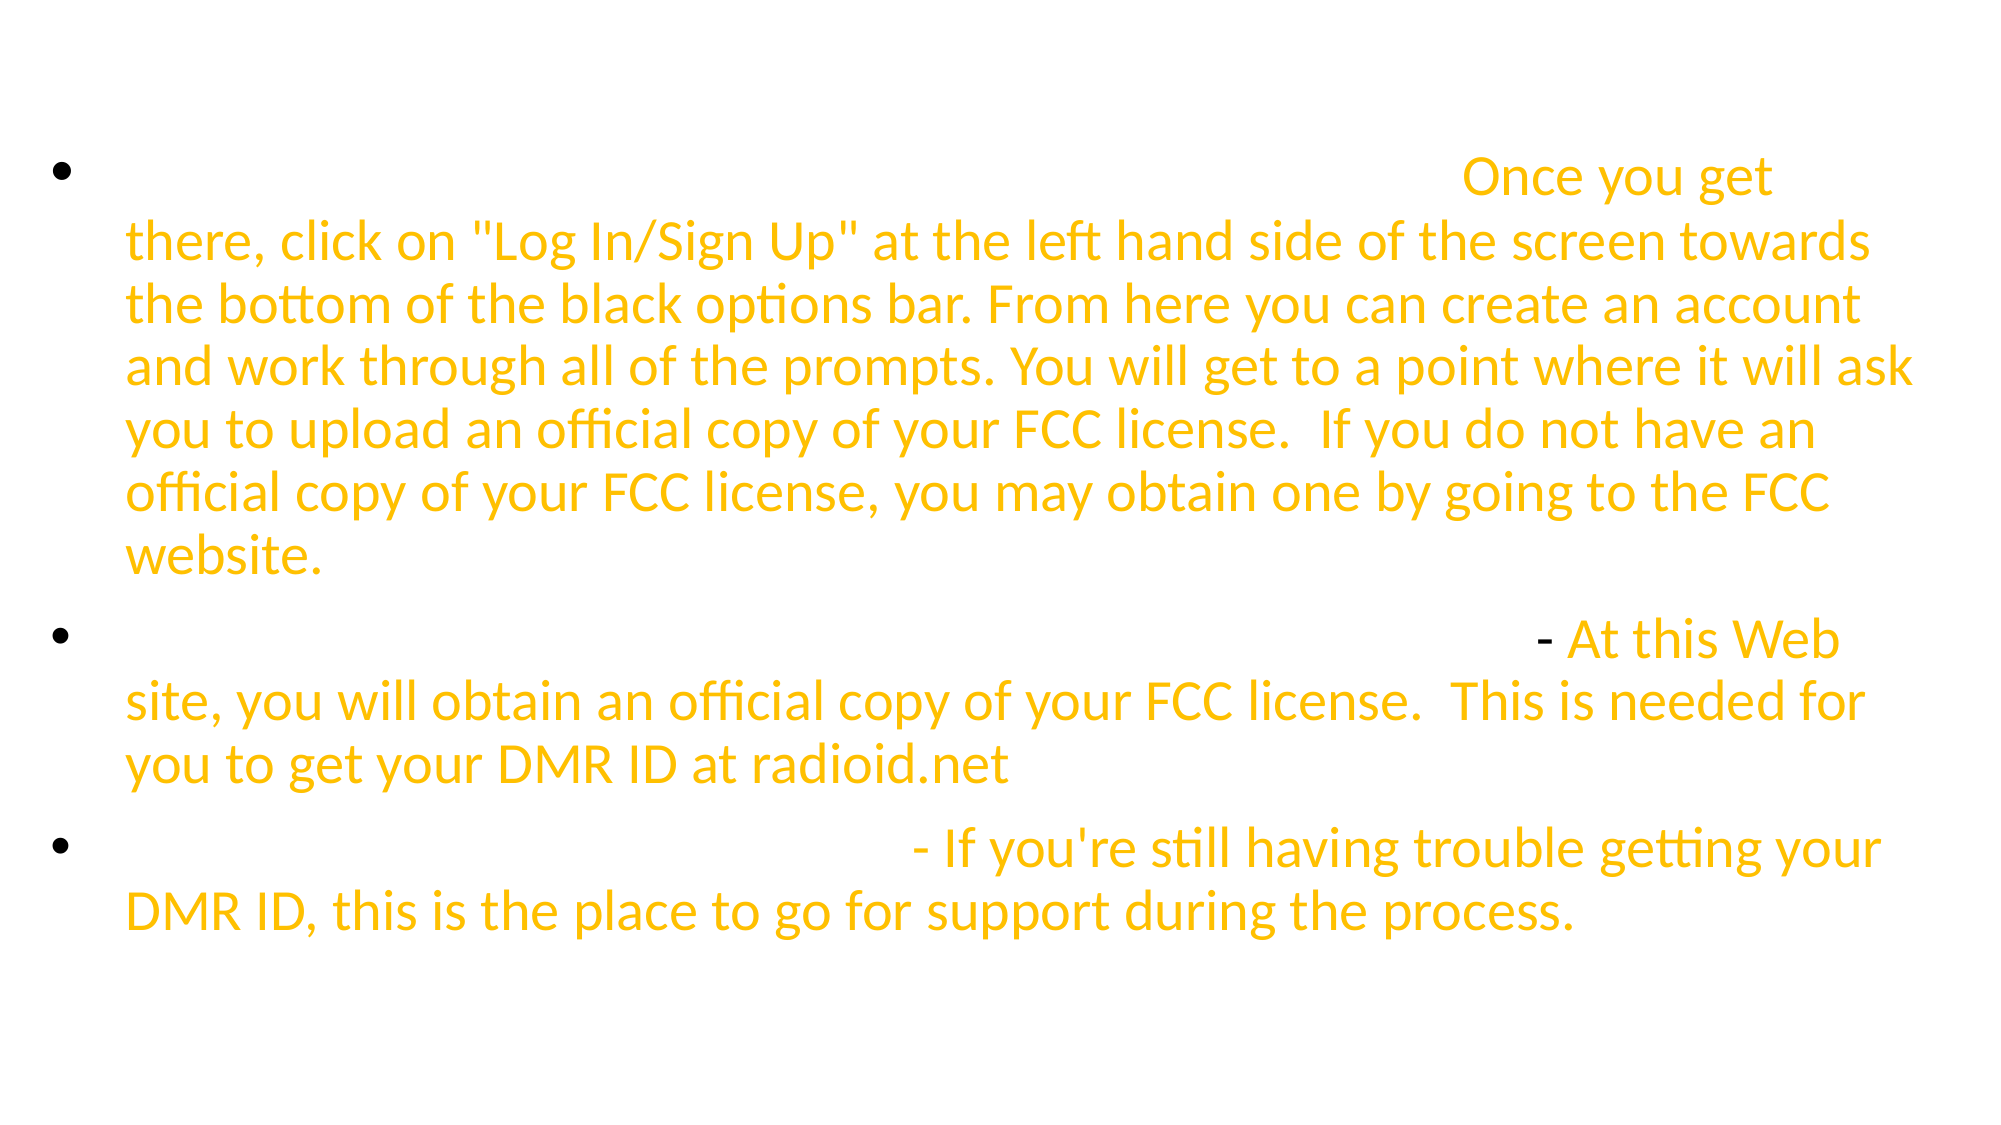

# DMR Resources
https://radioid.net - (where you get your DMR ID) Once you get there, click on "Log In/Sign Up" at the left hand side of the screen towards the bottom of the black options bar. From here you can create an account and work through all of the prompts. You will get to a point where it will ask you to upload an official copy of your FCC license. If you do not have an official copy of your FCC license, you may obtain one by going to the FCC website.
https://www.fcc.gov/how-obtain-official-authorizations-uls - At this Web site, you will obtain an official copy of your FCC license. This is needed for you to get your DMR ID at radioid.net
https://www.radioid.net/support - If you're still having trouble getting your DMR ID, this is the place to go for support during the process.